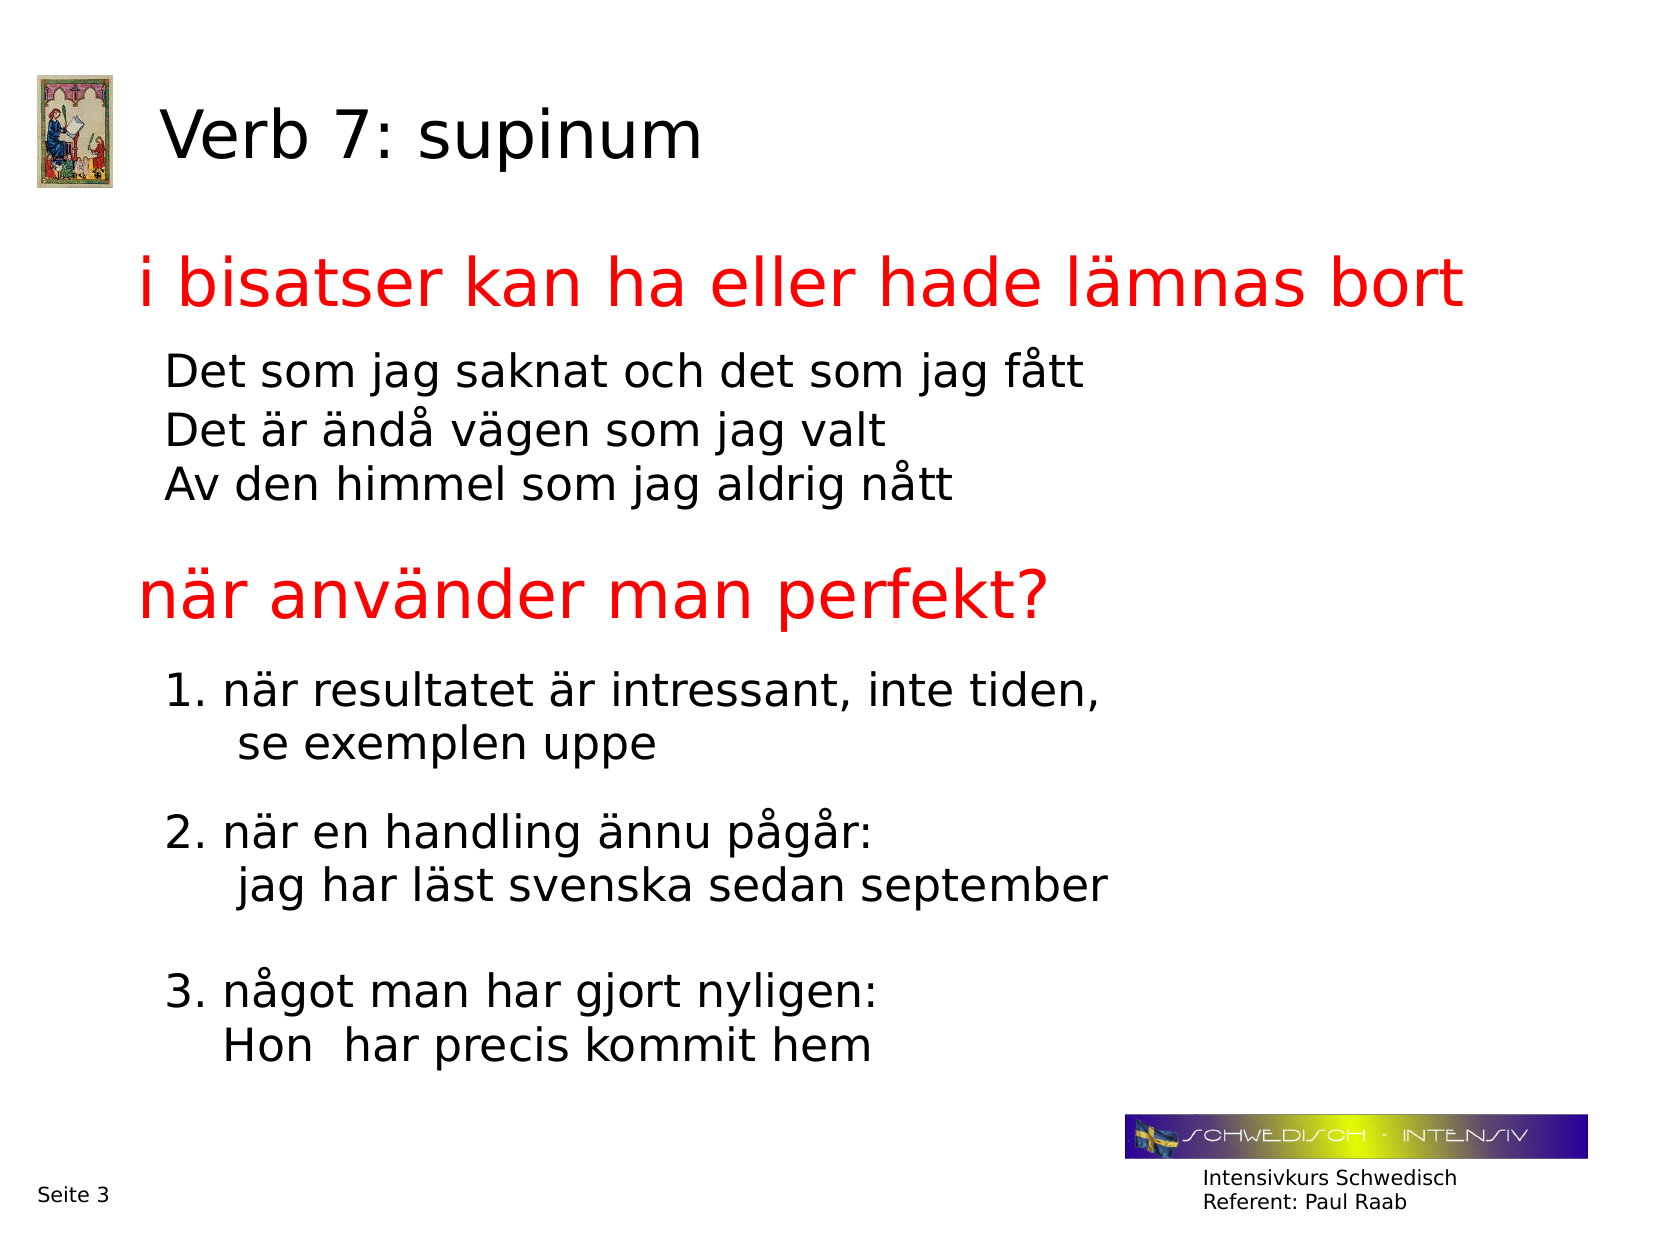

Verb 7: supinum
i bisatser kan ha eller hade lämnas bort
Det som jag saknat och det som jag fått
Det är ändå vägen som jag valt
Av den himmel som jag aldrig nått
när använder man perfekt?
1. när resultatet är intressant, inte tiden,
 se exemplen uppe
2. när en handling ännu pågår:
 jag har läst svenska sedan september
3. något man har gjort nyligen:
 Hon har precis kommit hem